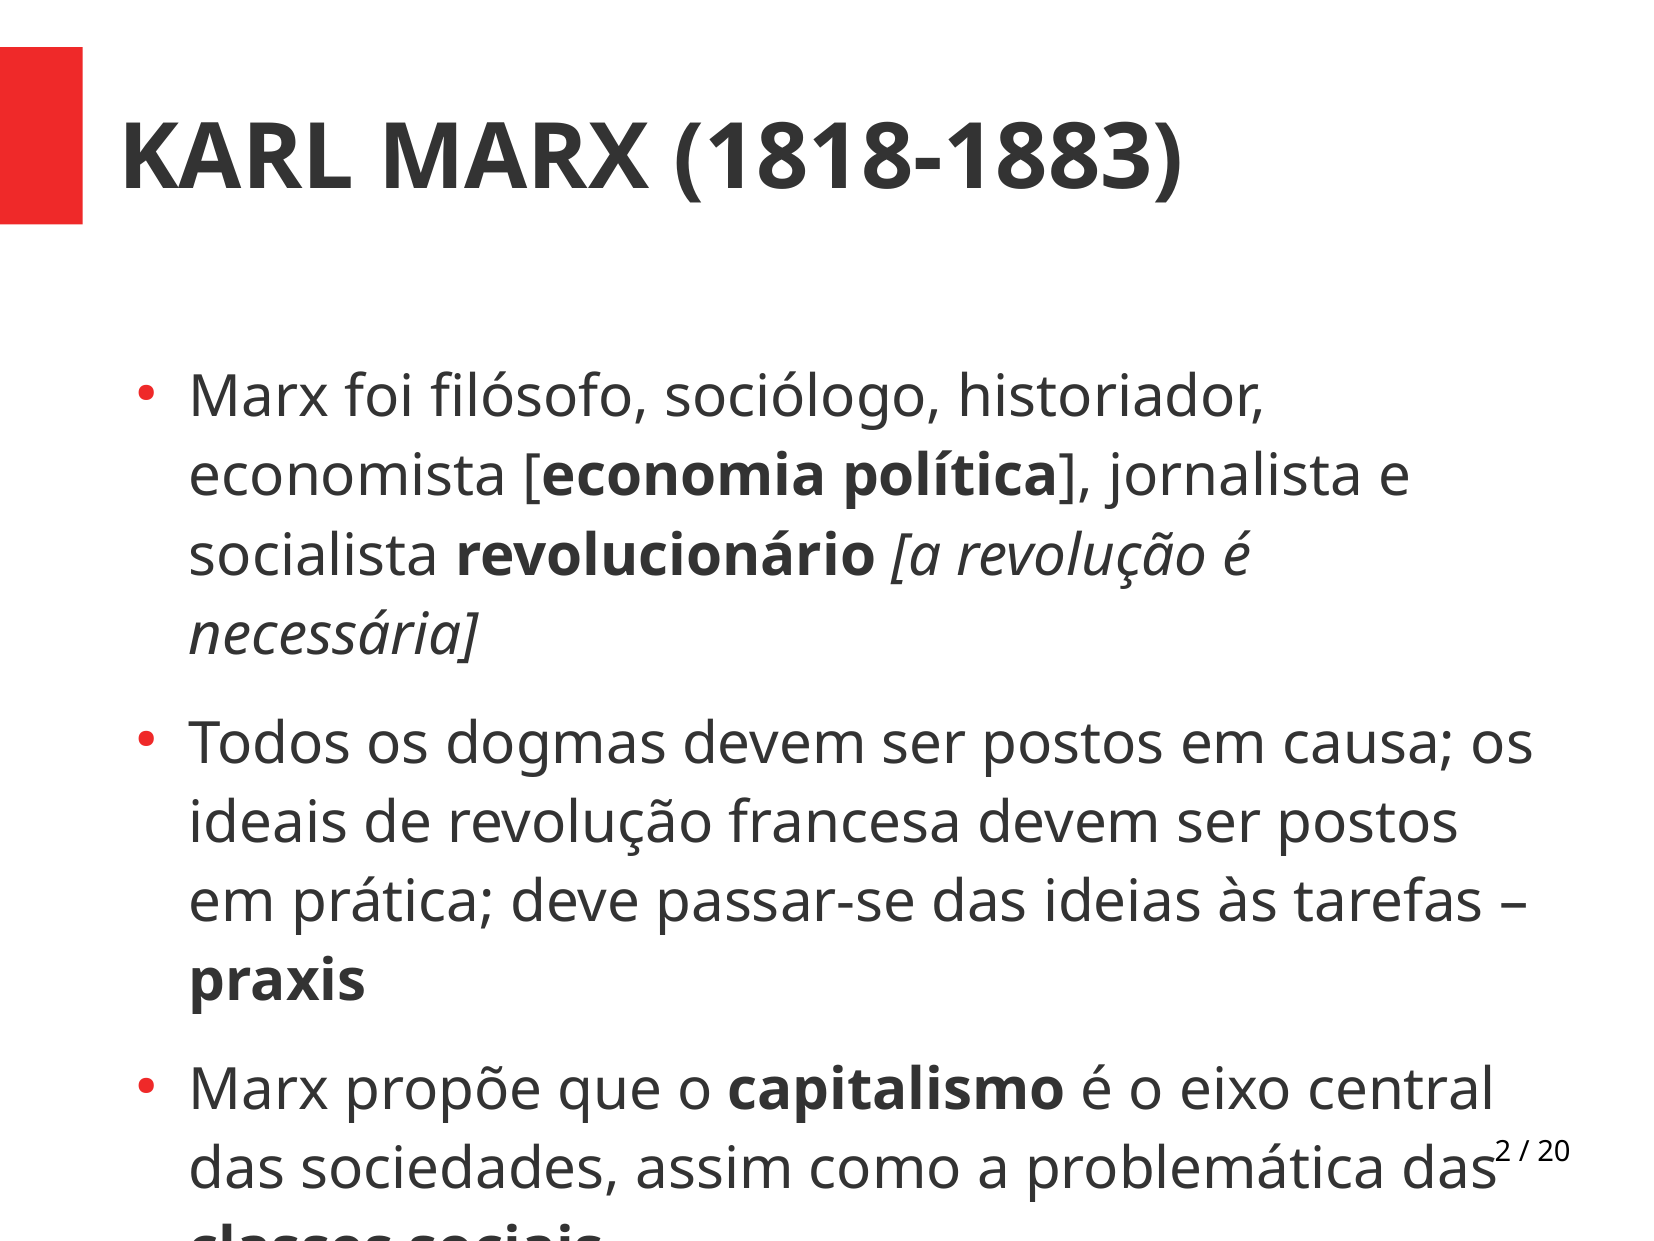

# KARL MARX (1818-1883)
Marx foi filósofo, sociólogo, historiador, economista [economia política], jornalista e socialista revolucionário [a revolução é necessária]
Todos os dogmas devem ser postos em causa; os ideais de revolução francesa devem ser postos em prática; deve passar-se das ideias às tarefas – praxis
Marx propõe que o capitalismo é o eixo central das sociedades, assim como a problemática das classes sociais
2